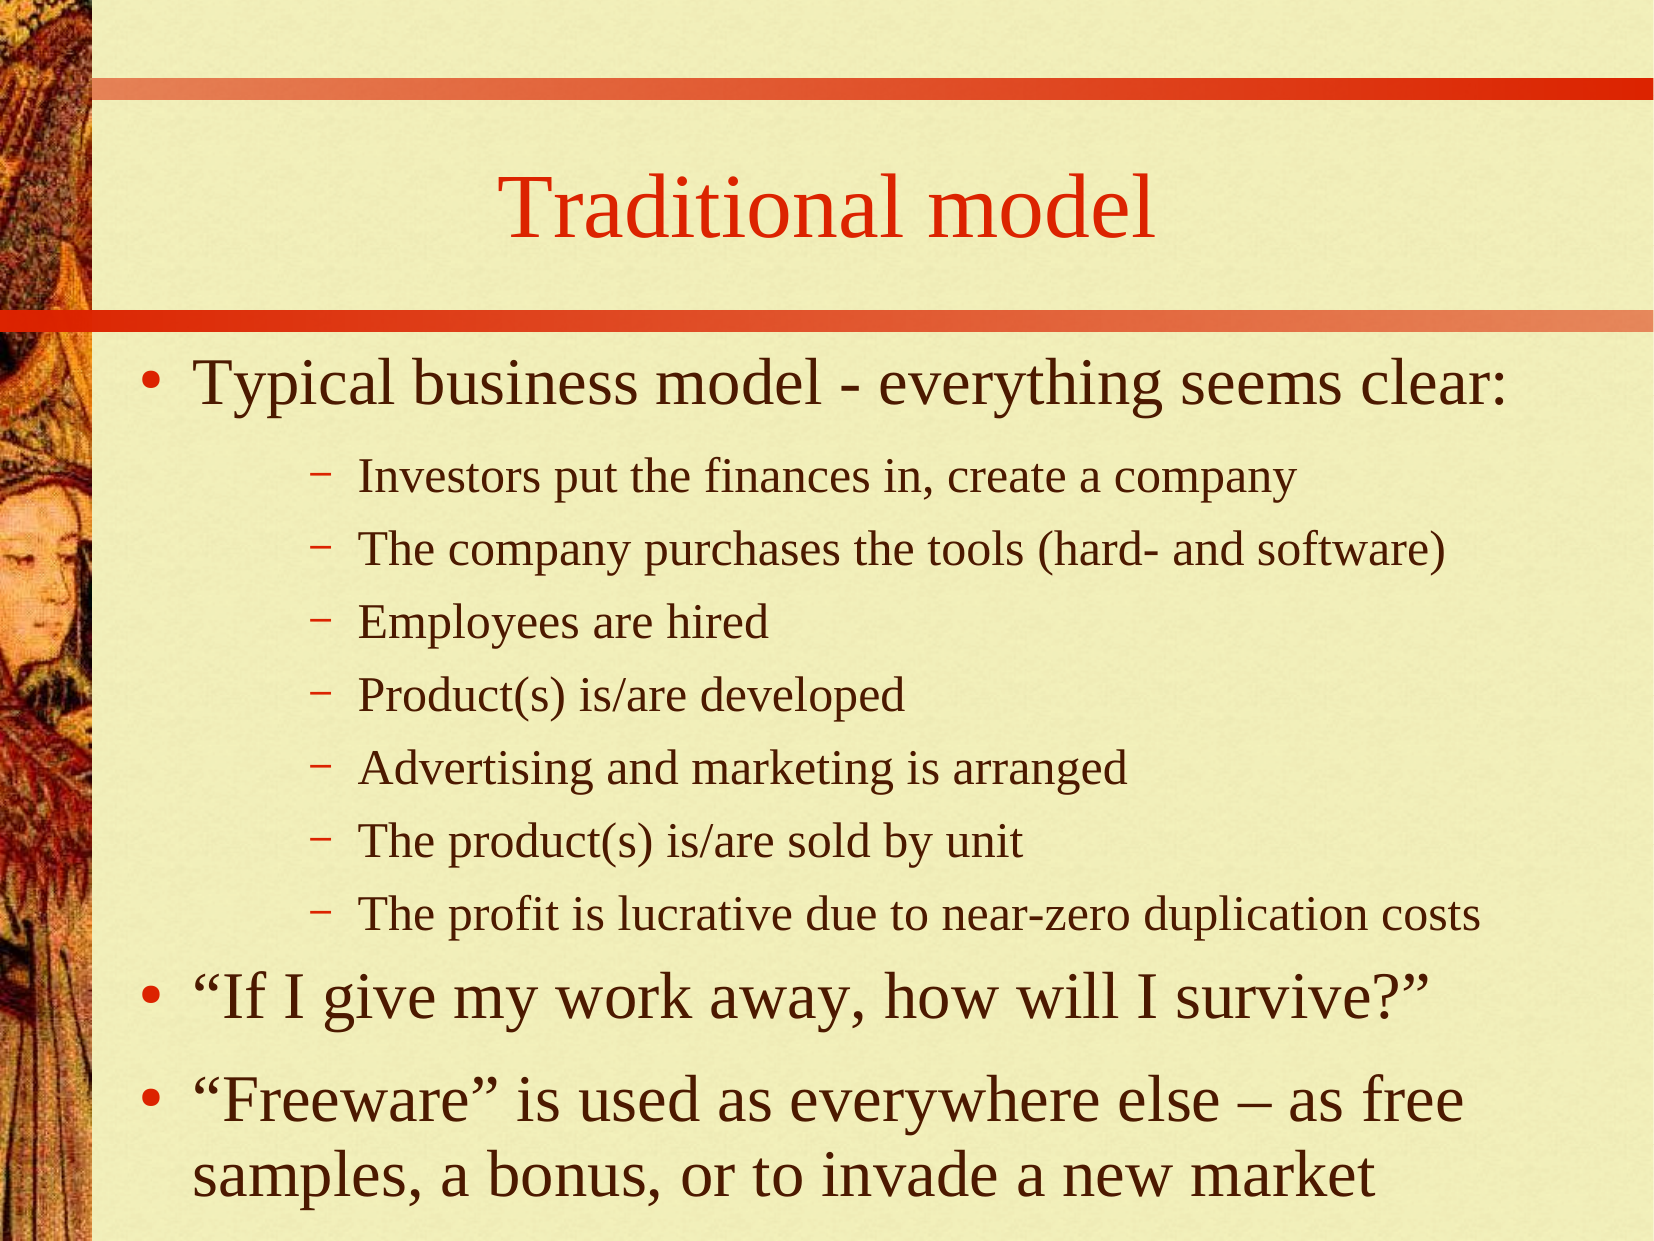

# Traditional model
Typical business model - everything seems clear:
Investors put the finances in, create a company
The company purchases the tools (hard- and software)
Employees are hired
Product(s) is/are developed
Advertising and marketing is arranged
The product(s) is/are sold by unit
The profit is lucrative due to near-zero duplication costs
“If I give my work away, how will I survive?”
“Freeware” is used as everywhere else – as free samples, a bonus, or to invade a new market